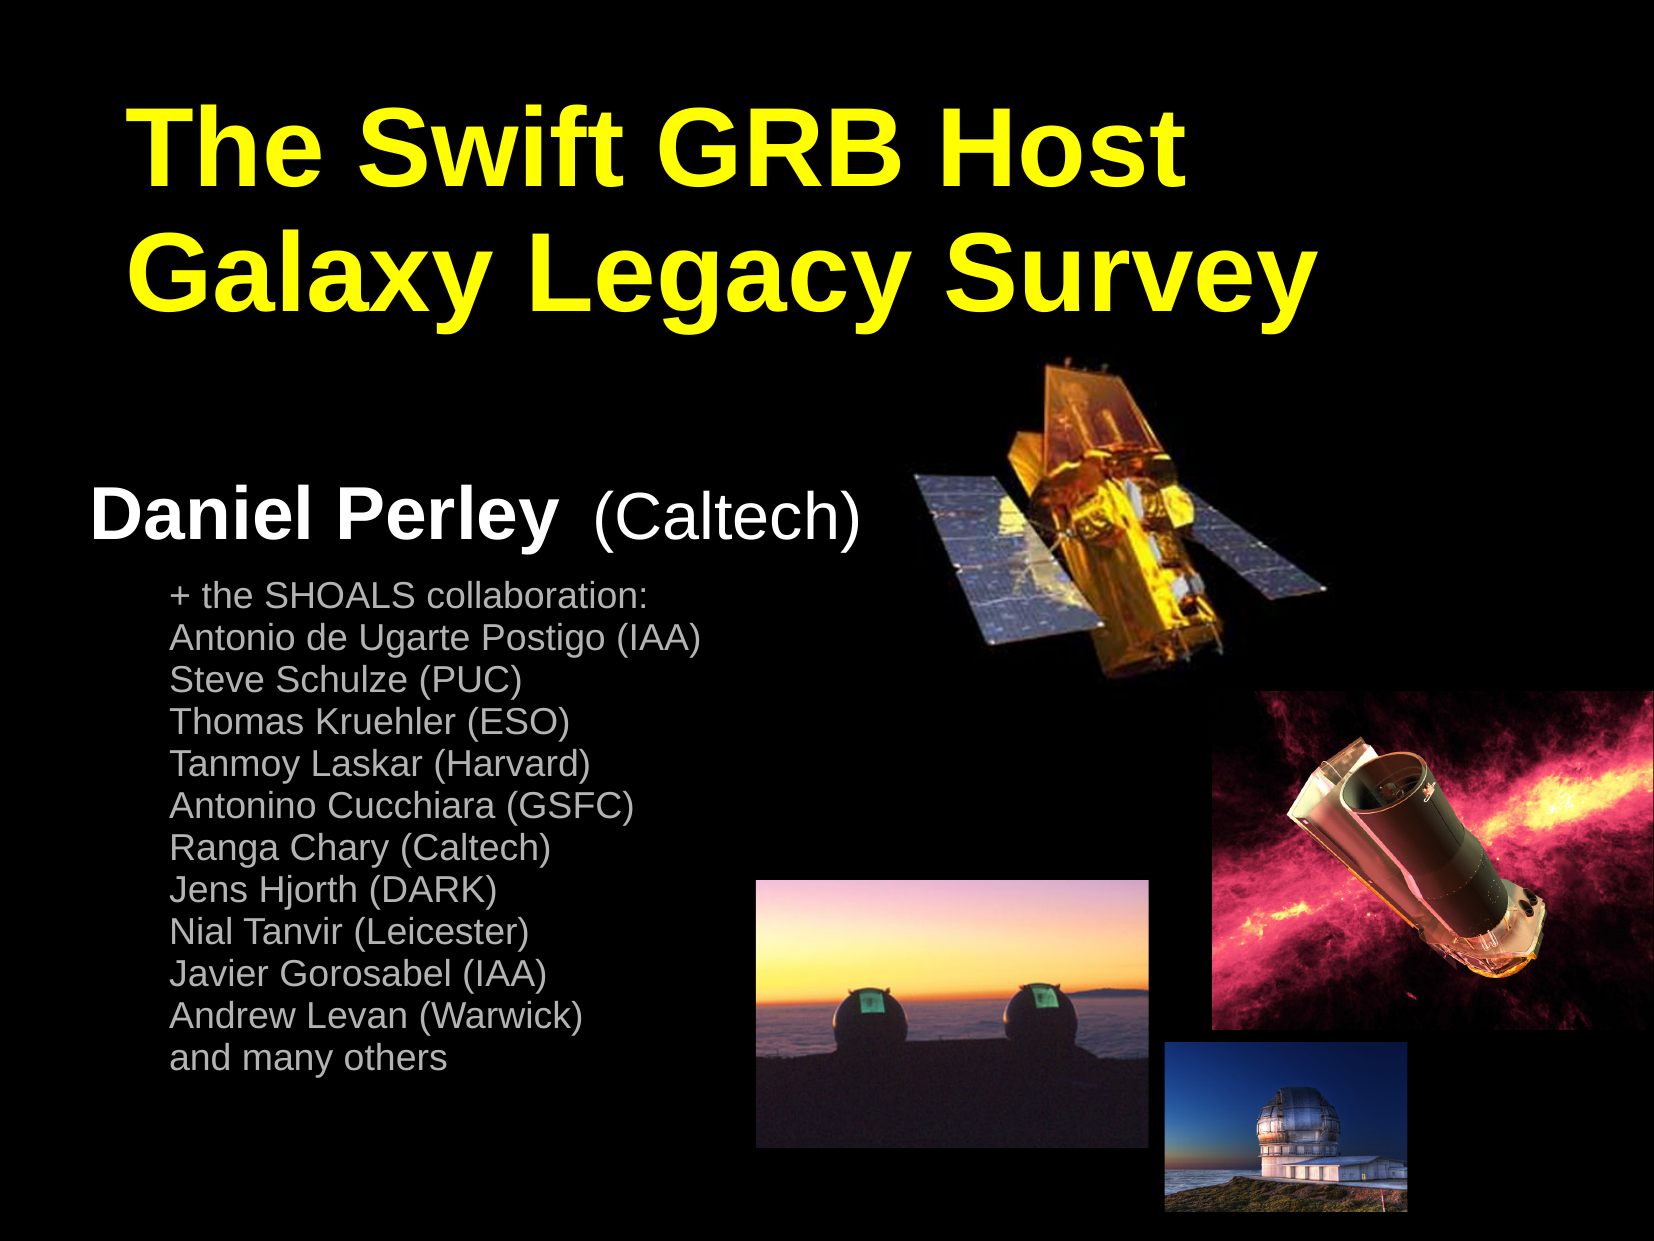

The Swift GRB Host Galaxy Legacy Survey
Daniel Perley (Caltech)
+ the SHOALS collaboration:
Antonio de Ugarte Postigo (IAA)
Steve Schulze (PUC)
Thomas Kruehler (ESO)
Tanmoy Laskar (Harvard)
Antonino Cucchiara (GSFC)
Ranga Chary (Caltech)
Jens Hjorth (DARK)
Nial Tanvir (Leicester)
Javier Gorosabel (IAA)
Andrew Levan (Warwick)
and many others